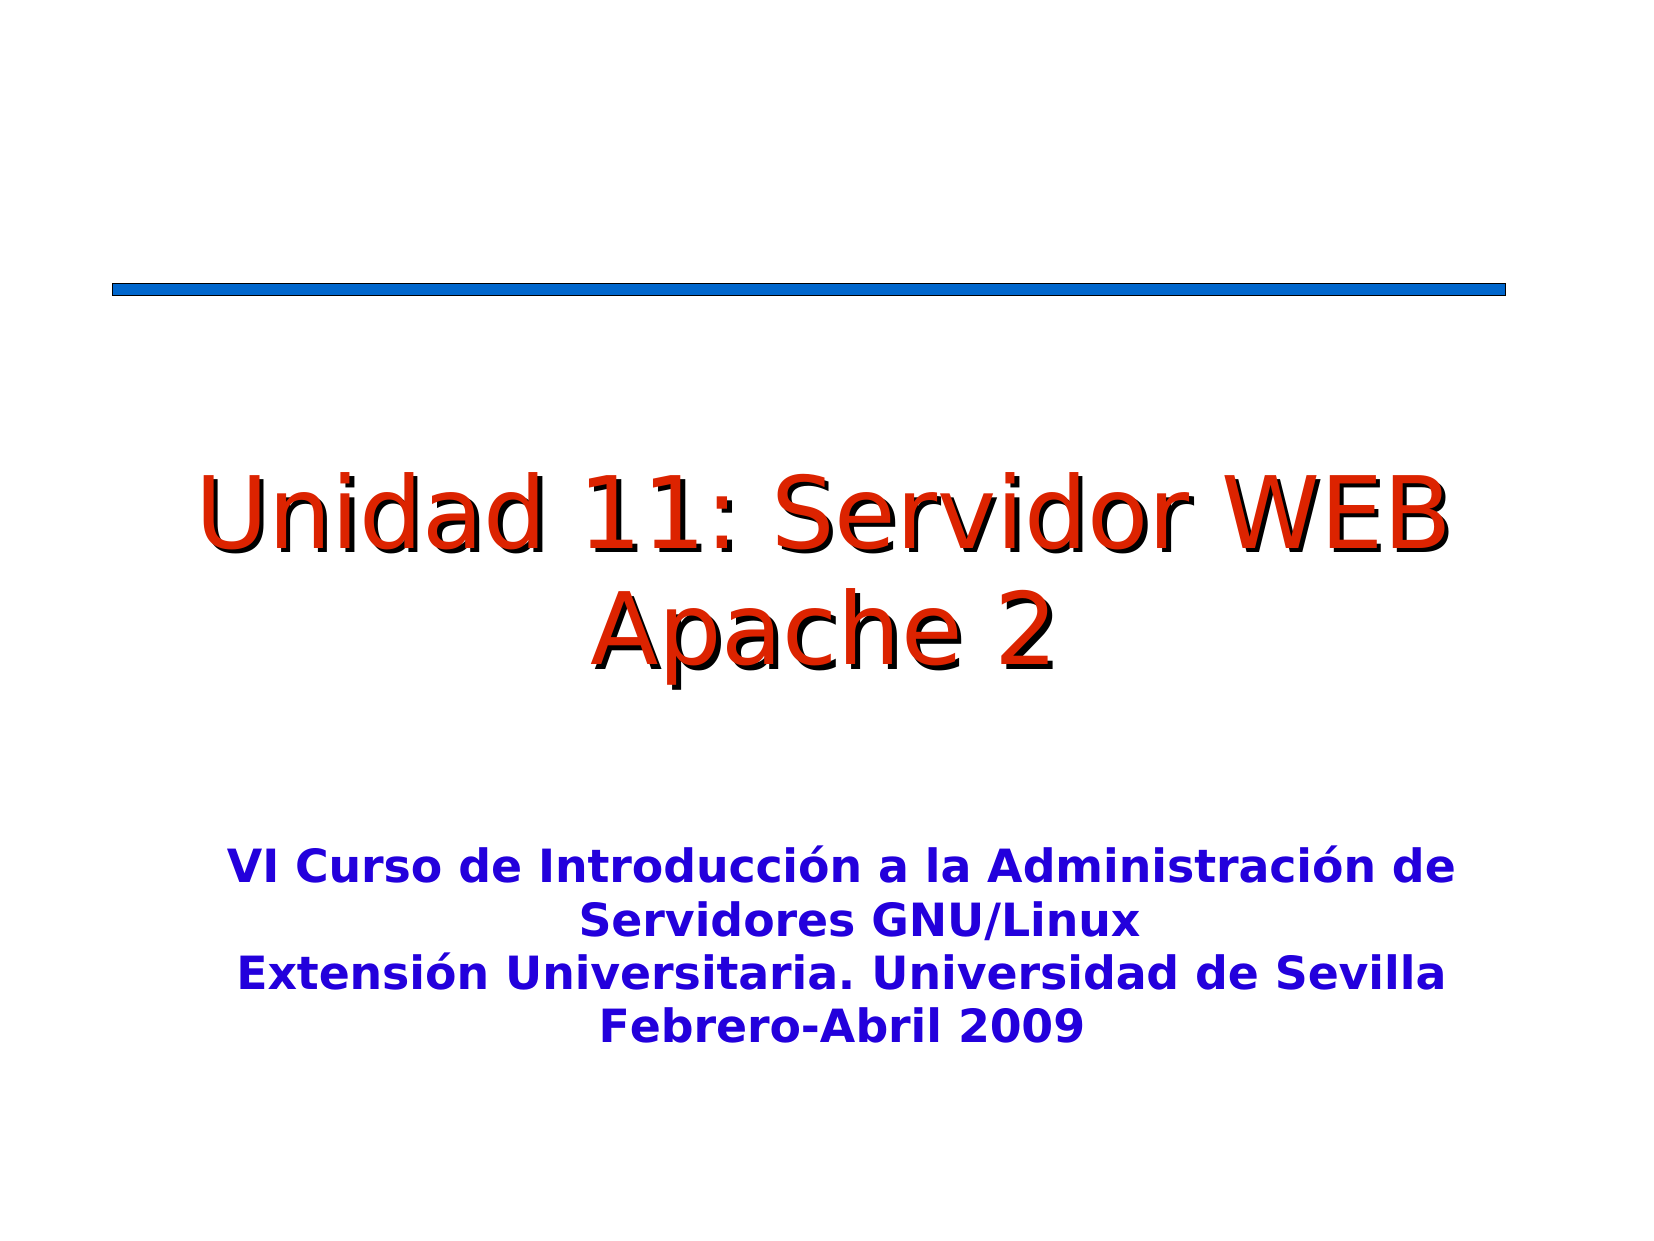

# Unidad 11: Servidor WEB Apache 2
VI Curso de Introducción a la Administración de Servidores GNU/Linux
Extensión Universitaria. Universidad de Sevilla
Febrero-Abril 2009